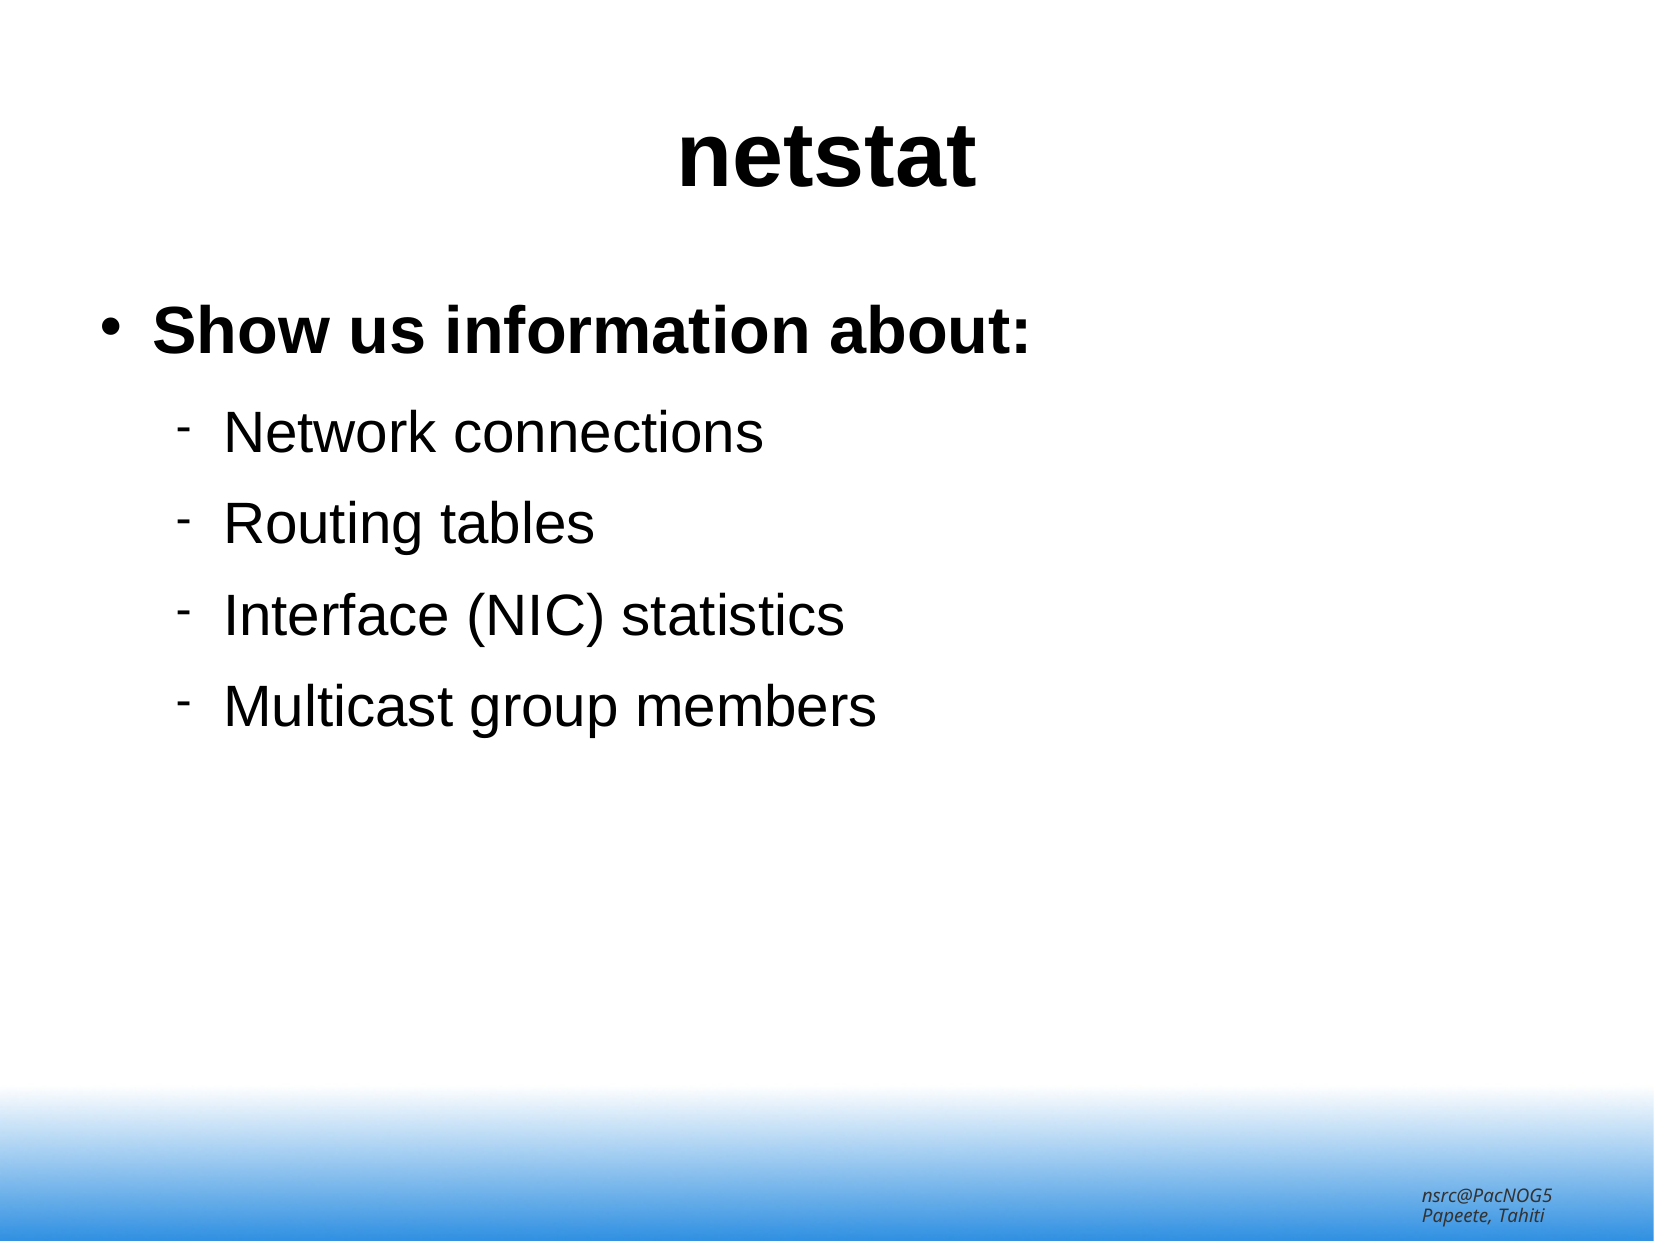

# netstat
Show us information about:
Network connections
Routing tables
Interface (NIC) statistics
Multicast group members